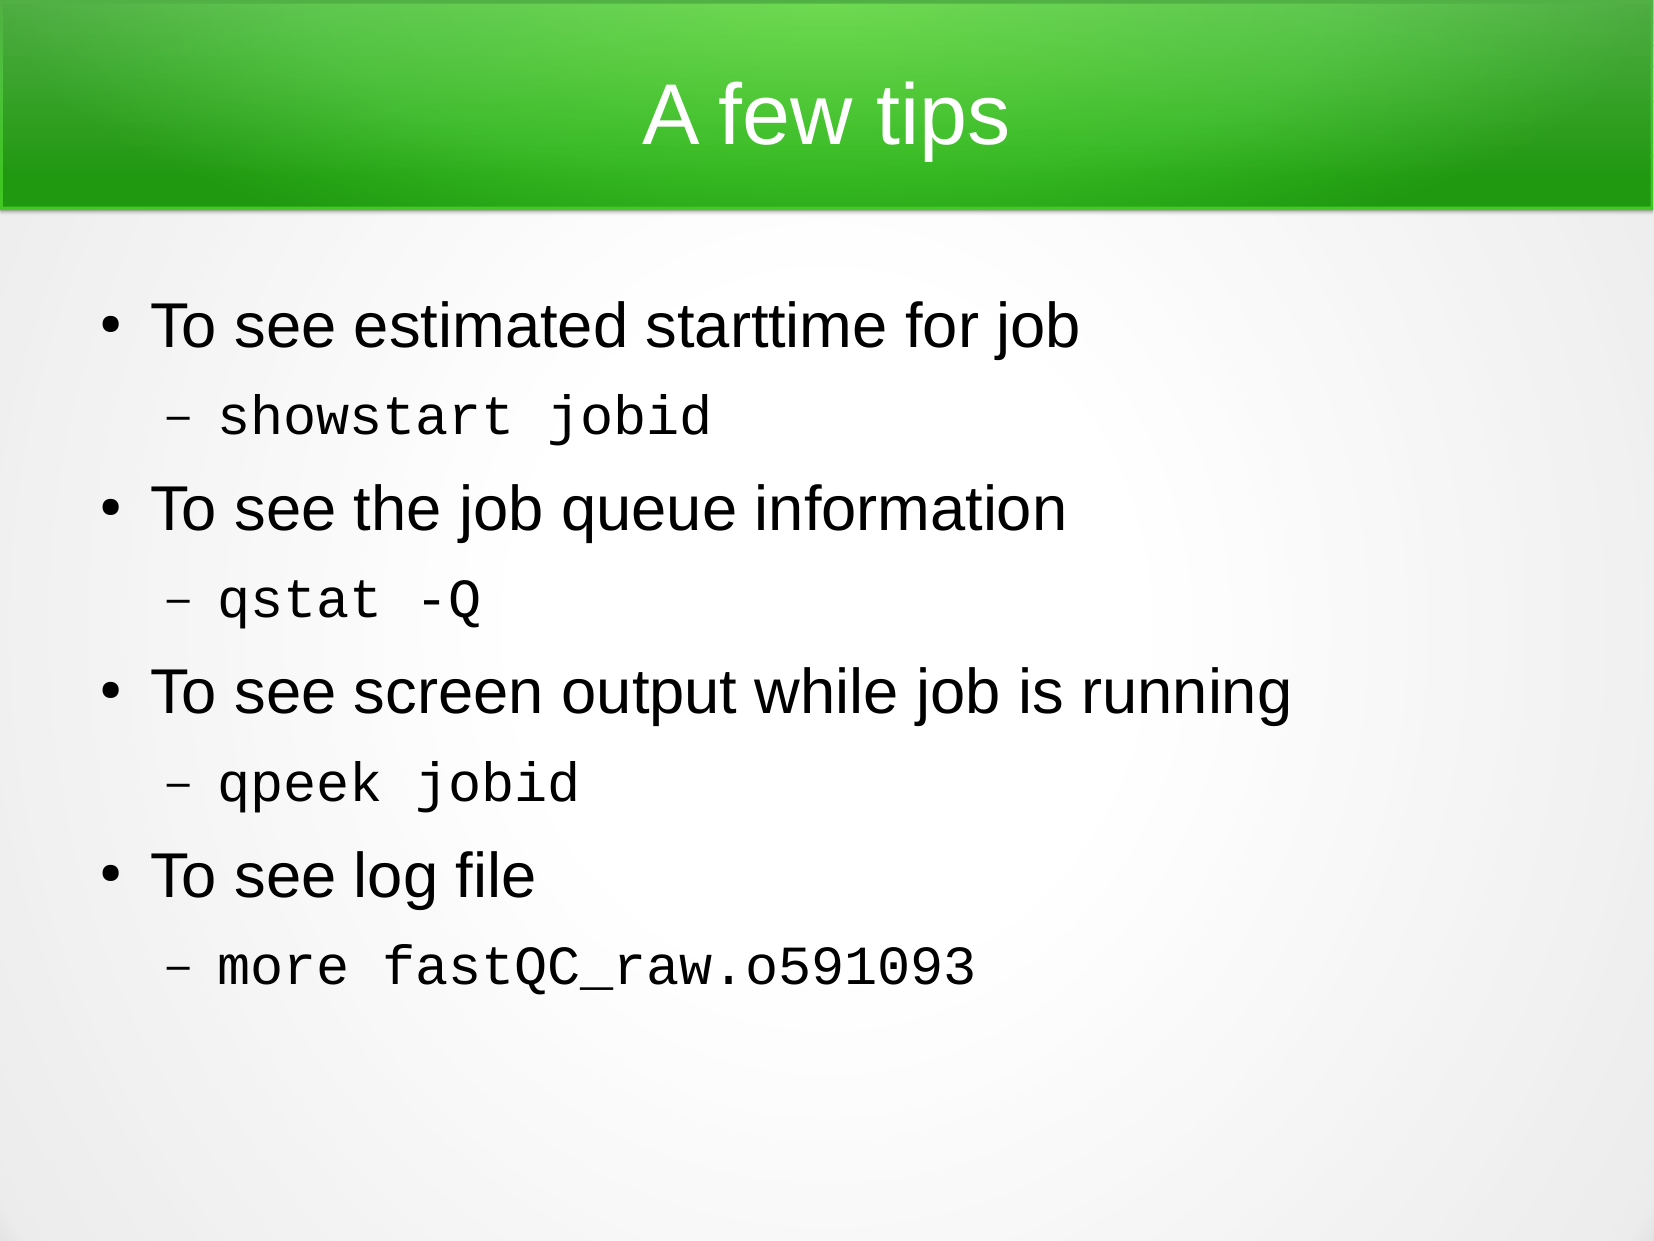

# A few tips
To see estimated starttime for job
showstart jobid
To see the job queue information
qstat -Q
To see screen output while job is running
qpeek jobid
To see log file
more fastQC_raw.o591093